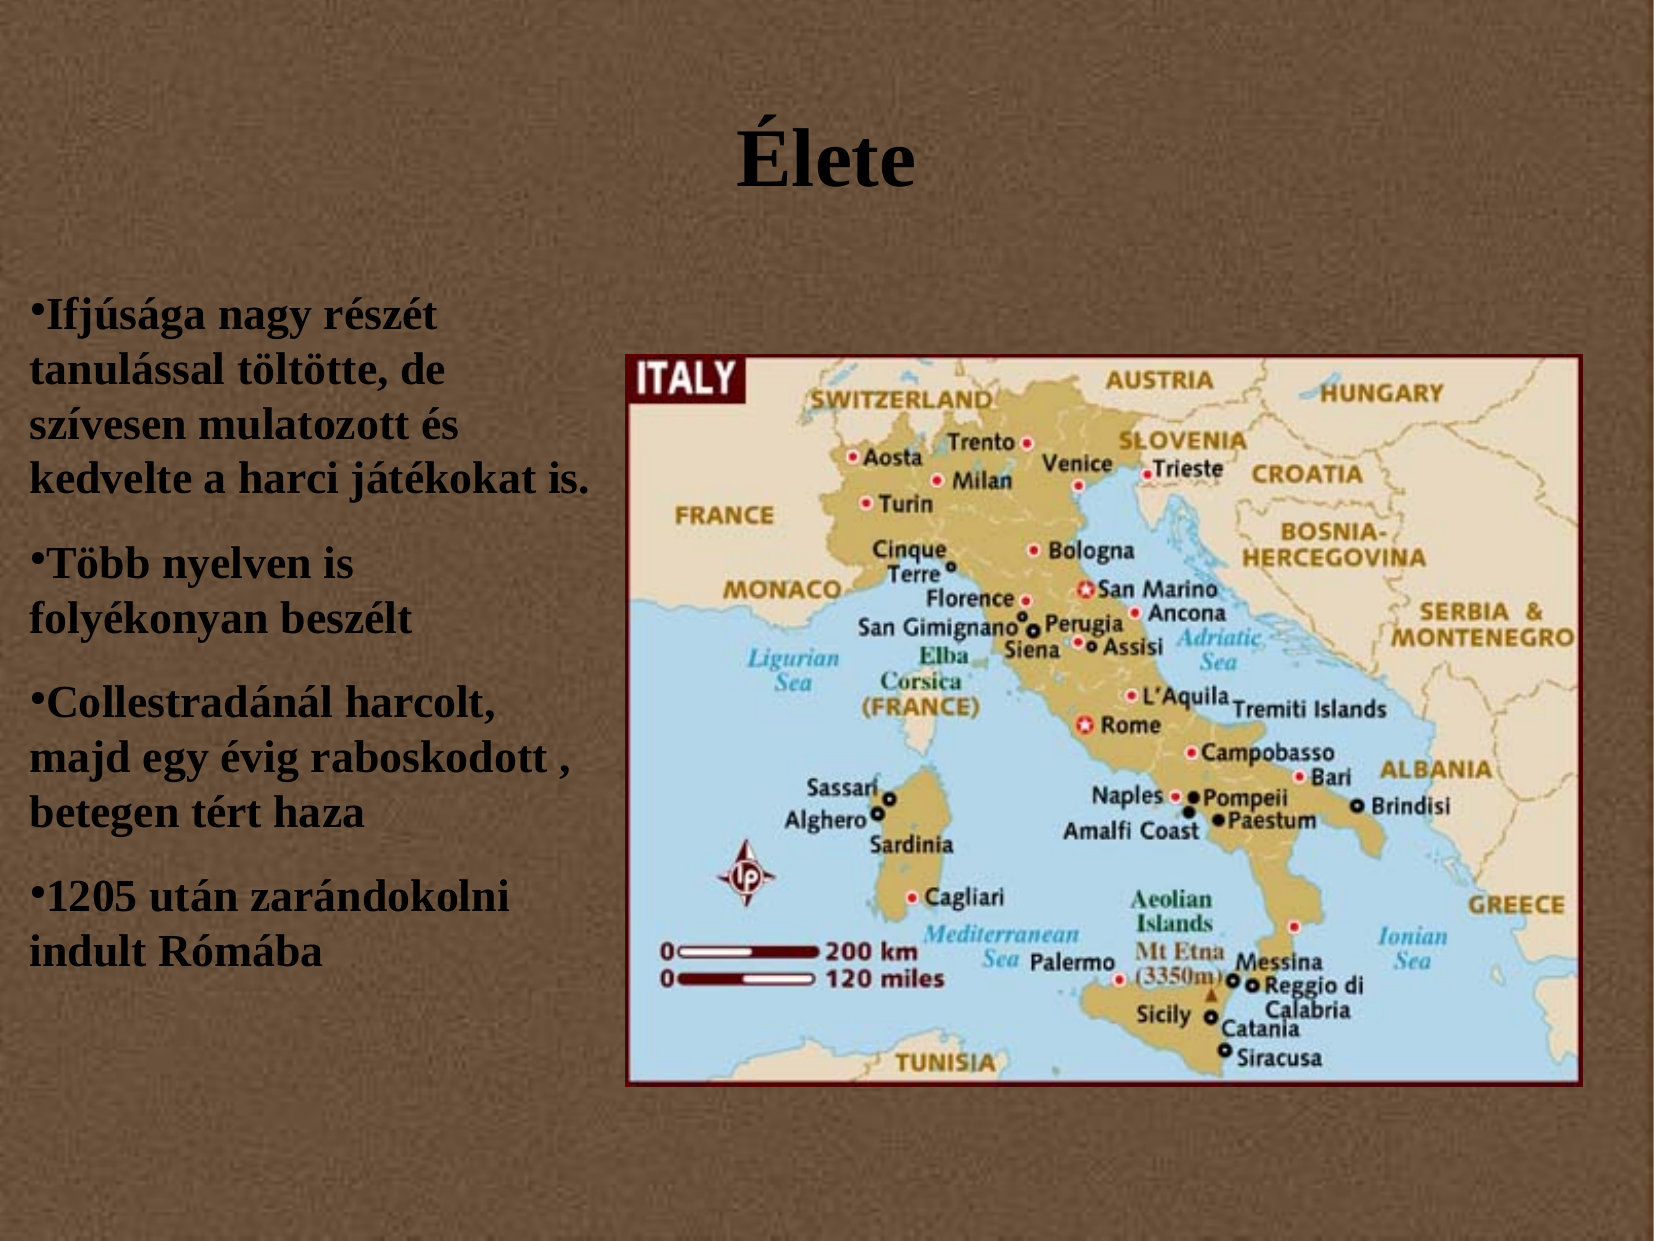

# Élete
Ifjúsága nagy részét tanulással töltötte, de szívesen mulatozott és kedvelte a harci játékokat is.
Több nyelven is folyékonyan beszélt
Collestradánál harcolt, majd egy évig raboskodott , betegen tért haza
1205 után zarándokolni indult Rómába